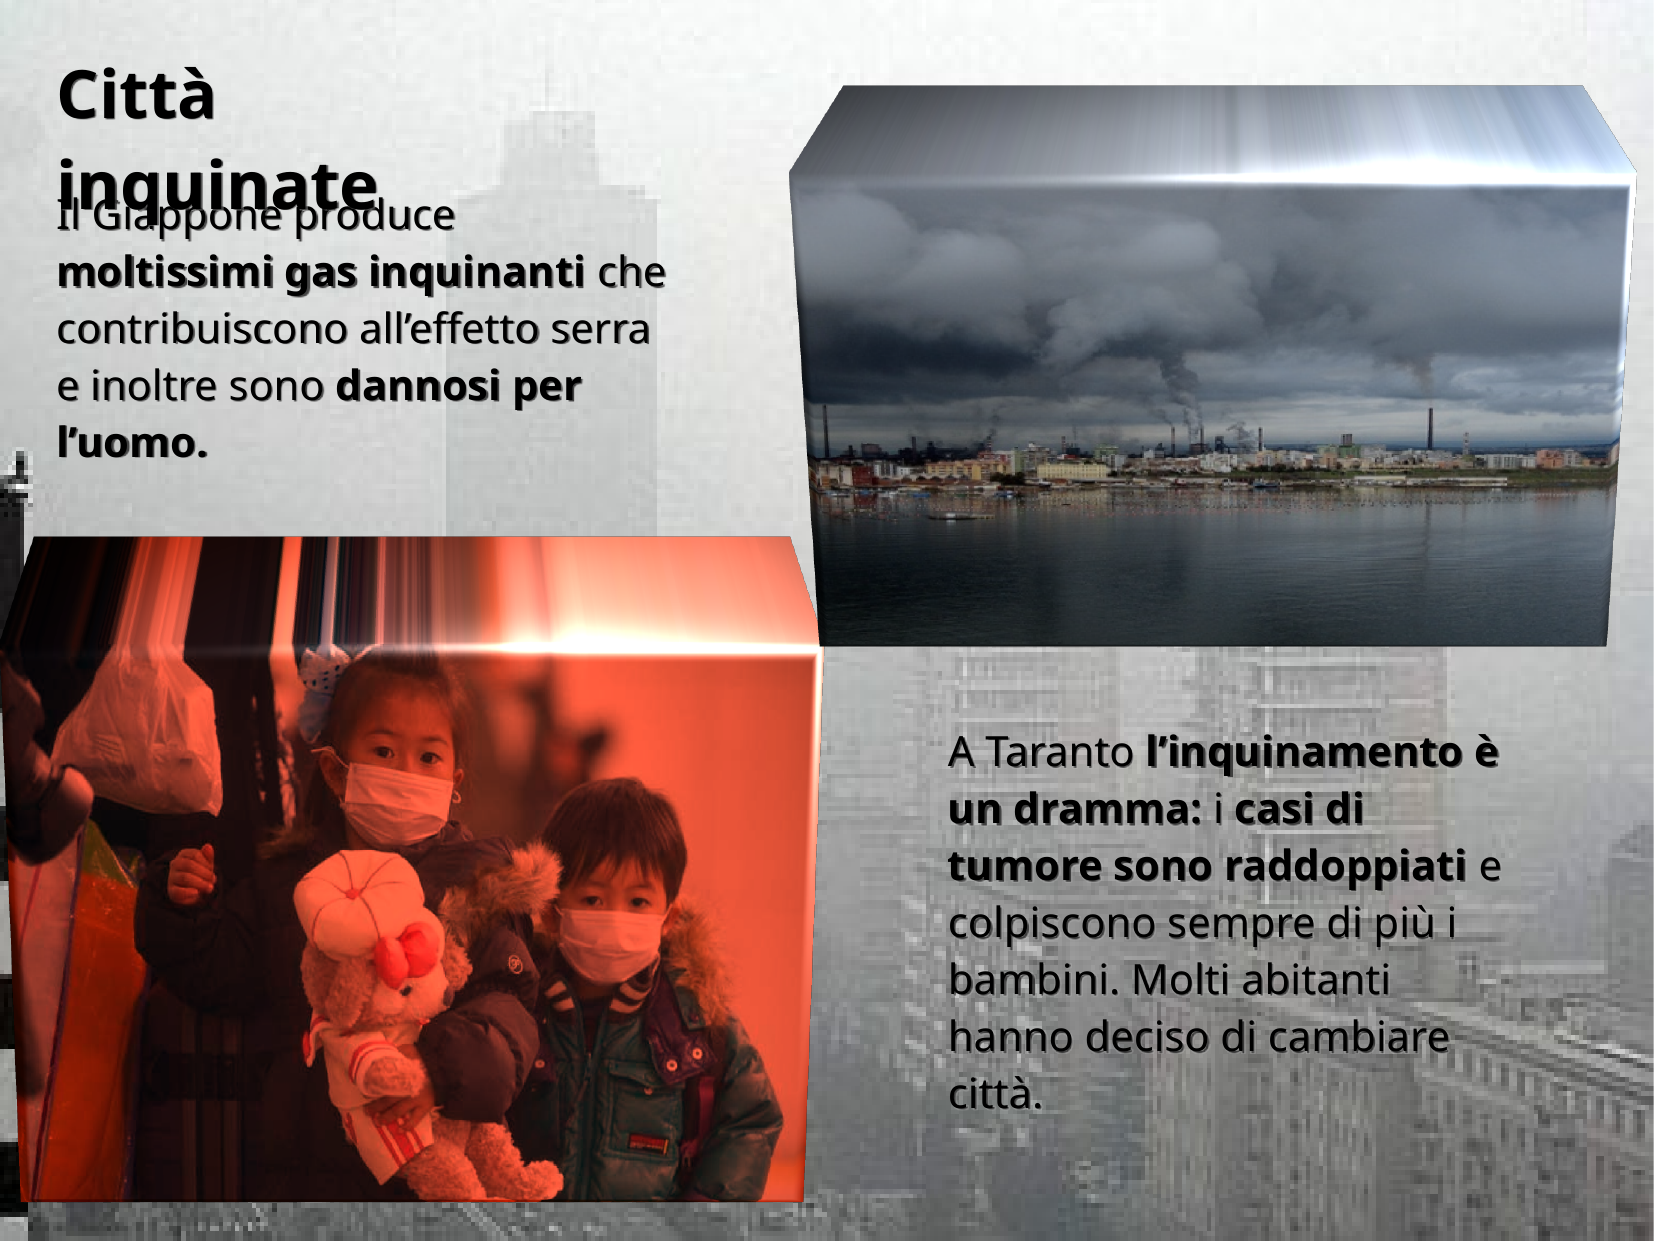

Città inquinate
Il Giappone produce moltissimi gas inquinanti che contribuiscono all’effetto serra e inoltre sono dannosi per l’uomo.
A Taranto l’inquinamento è un dramma: i casi di tumore sono raddoppiati e colpiscono sempre di più i bambini. Molti abitanti hanno deciso di cambiare città.